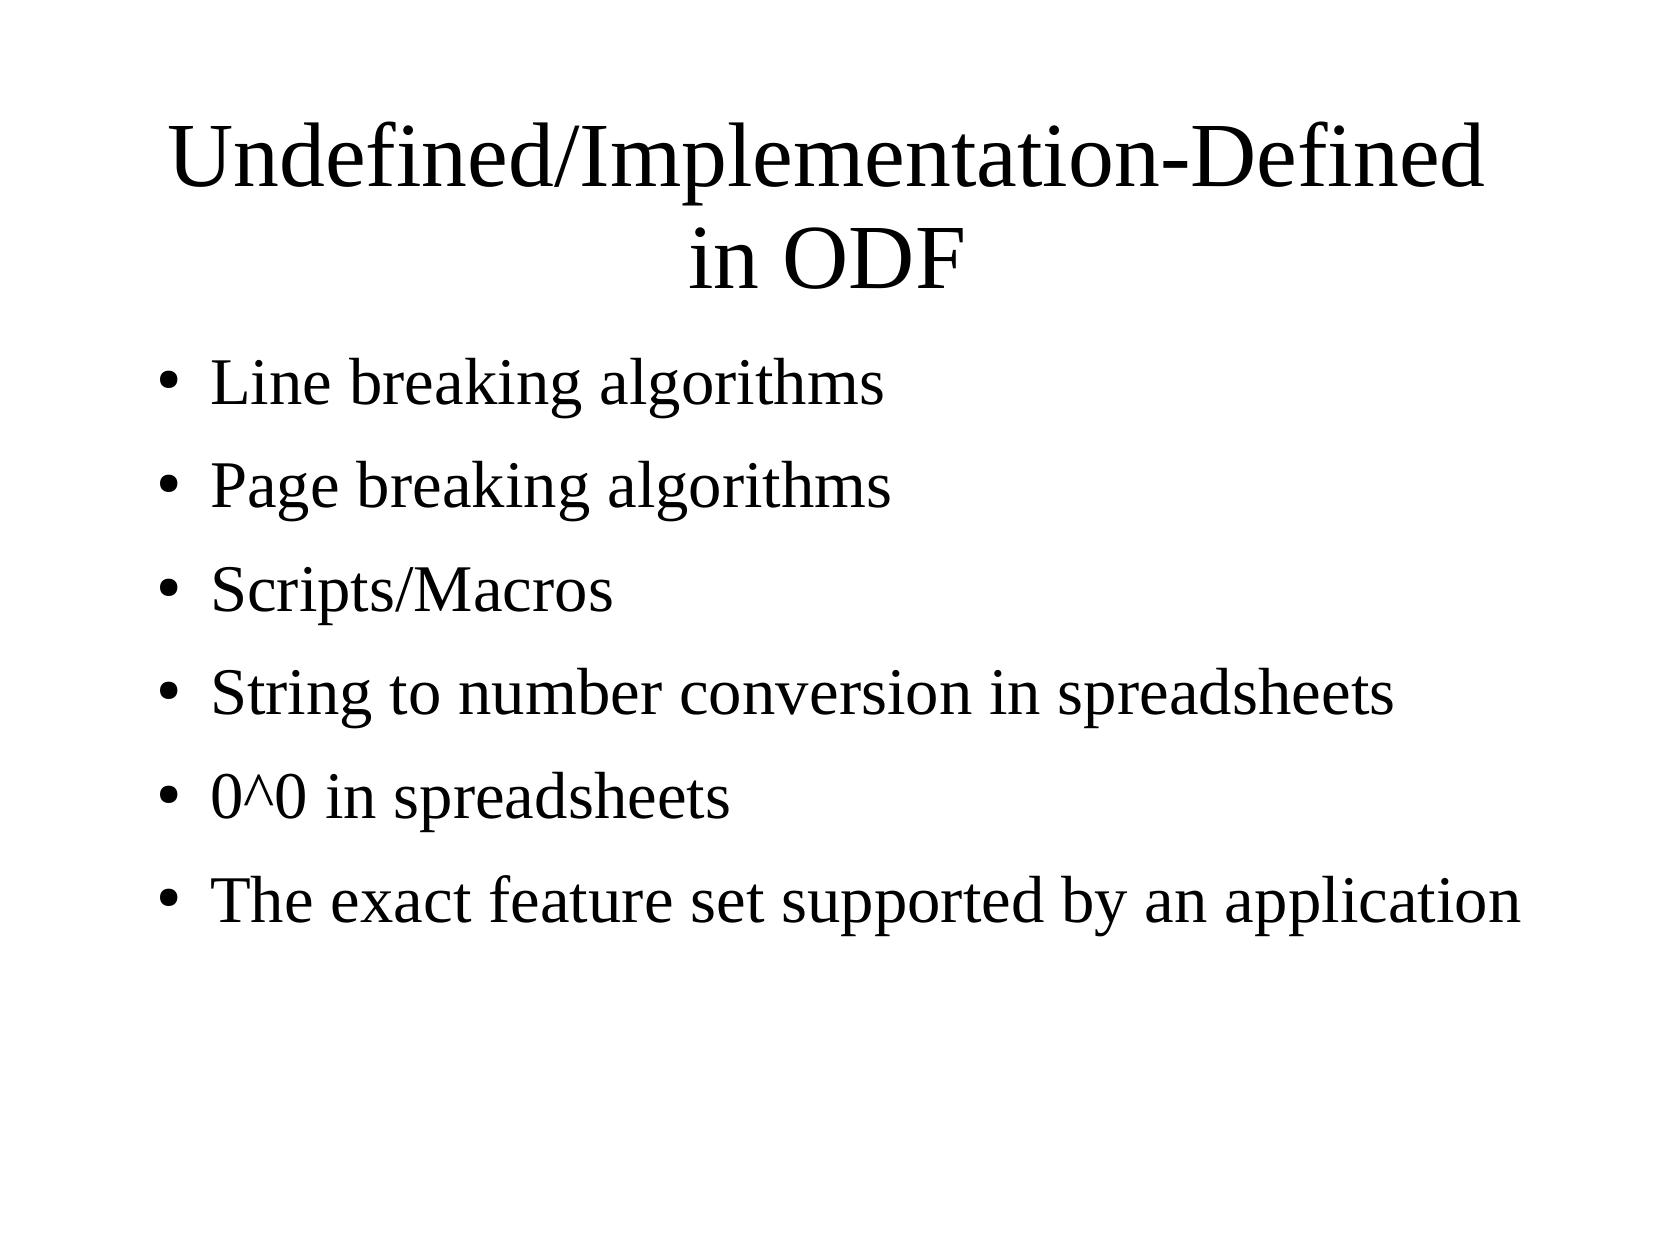

# Undefined/Implementation-Defined in ODF
Line breaking algorithms
Page breaking algorithms
Scripts/Macros
String to number conversion in spreadsheets
0^0 in spreadsheets
The exact feature set supported by an application